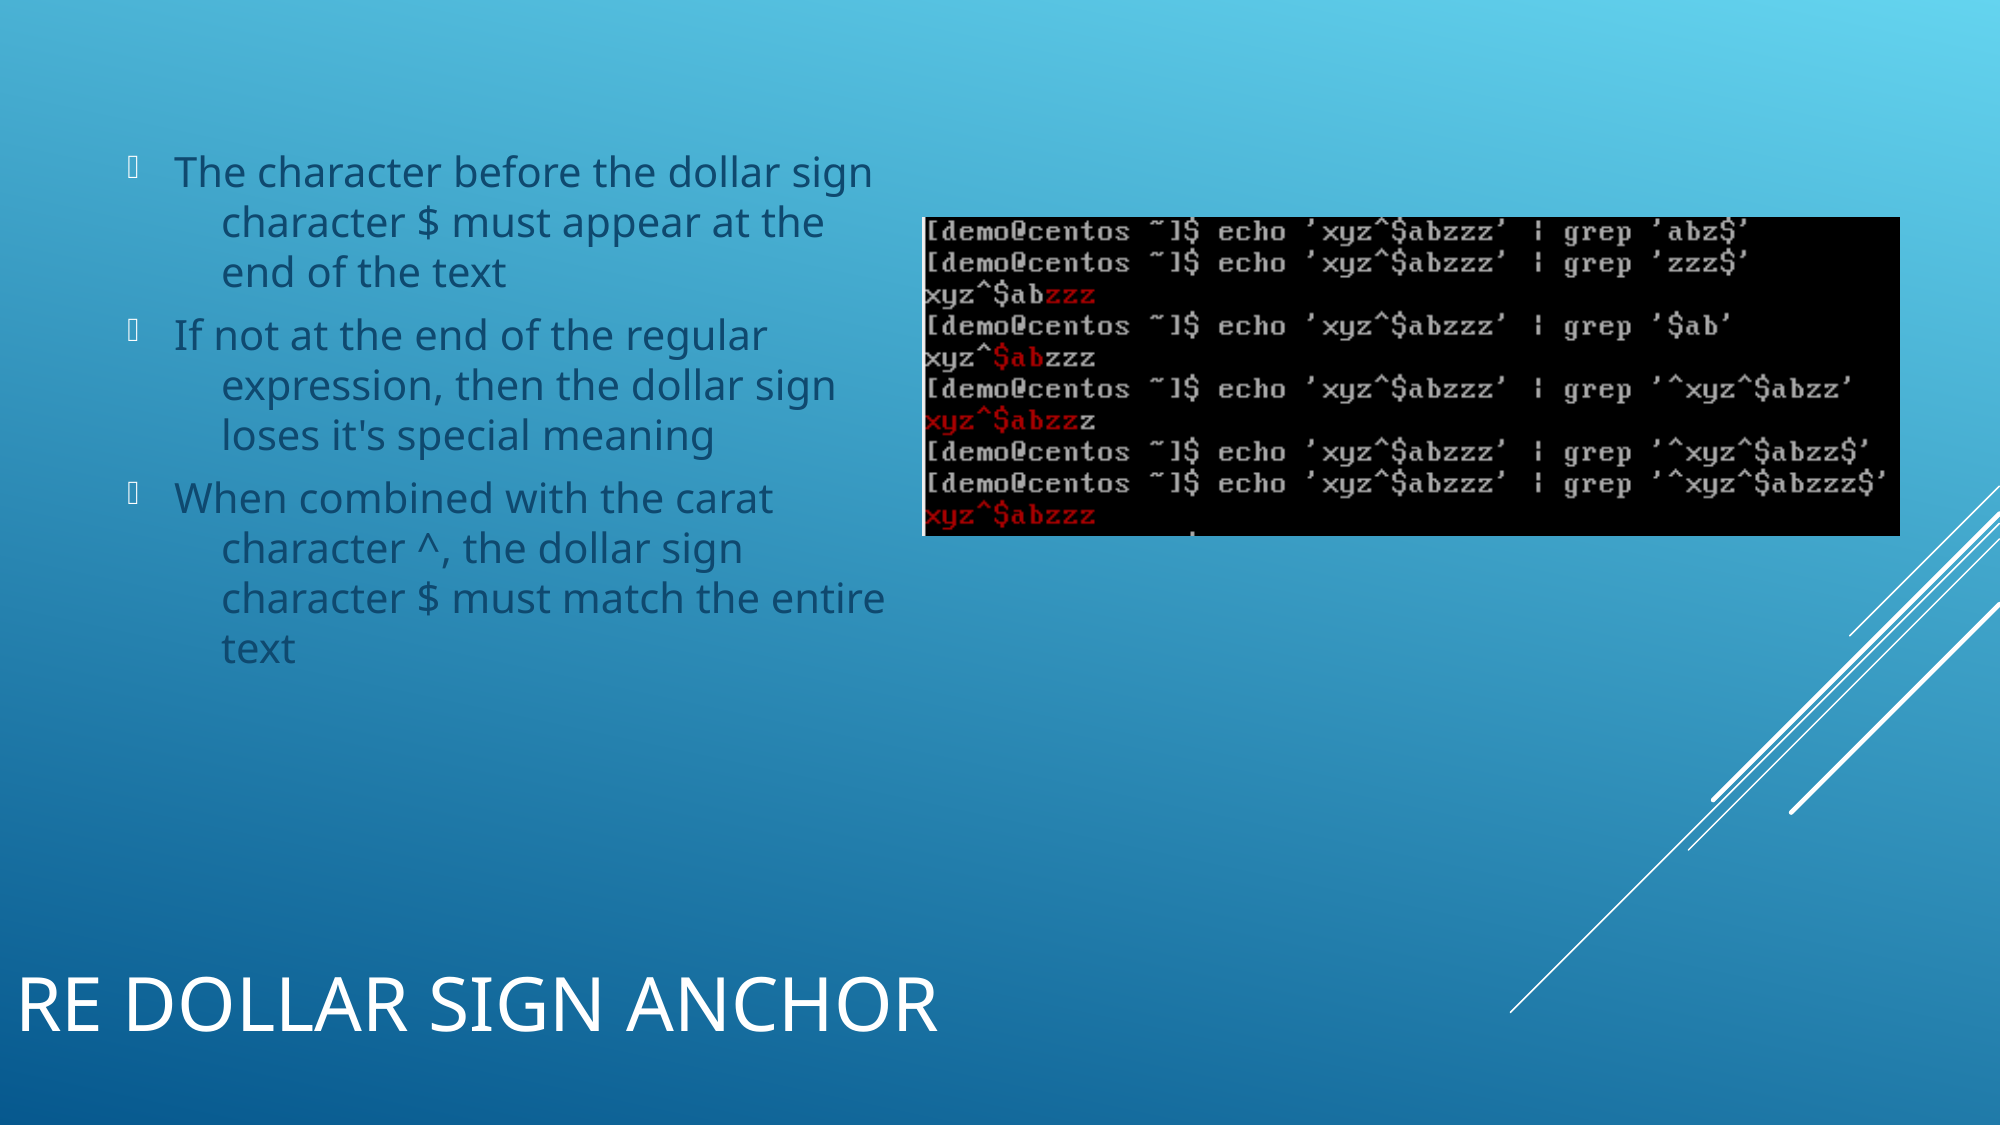

The character before the dollar sign character $ must appear at the end of the text
If not at the end of the regular expression, then the dollar sign loses it's special meaning
When combined with the carat character ^, the dollar sign character $ must match the entire text
# re dollar sign anchor